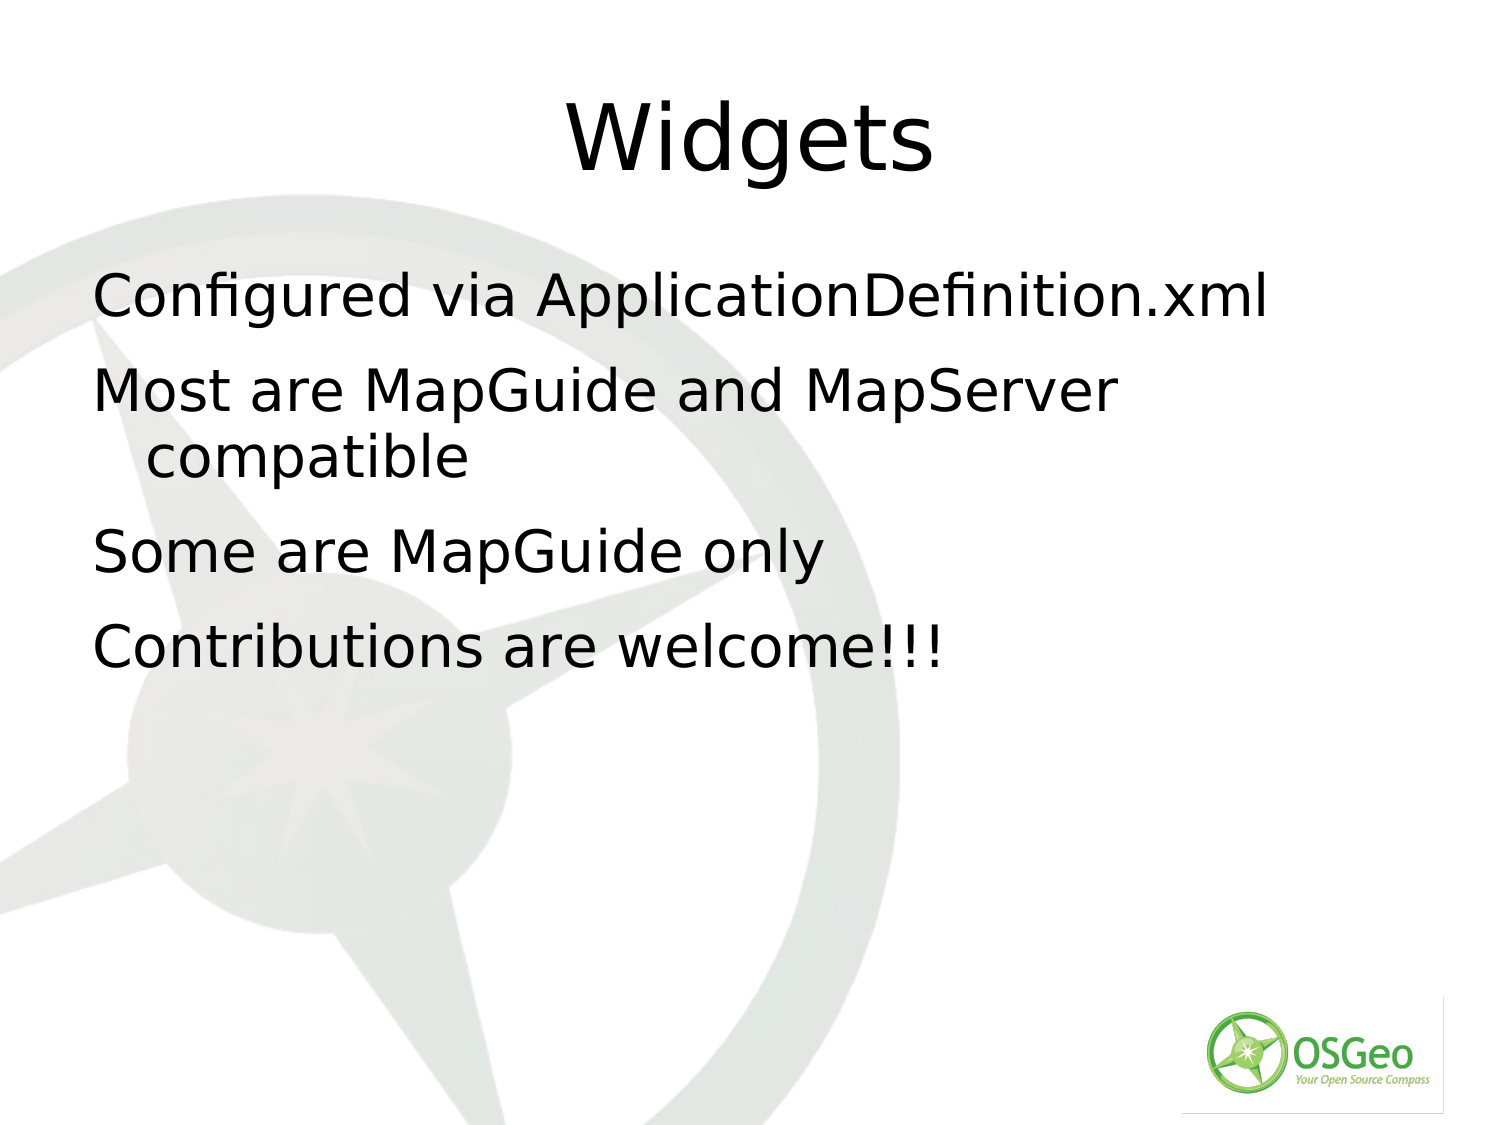

# Widgets
Configured via ApplicationDefinition.xml
Most are MapGuide and MapServer compatible
Some are MapGuide only
Contributions are welcome!!!